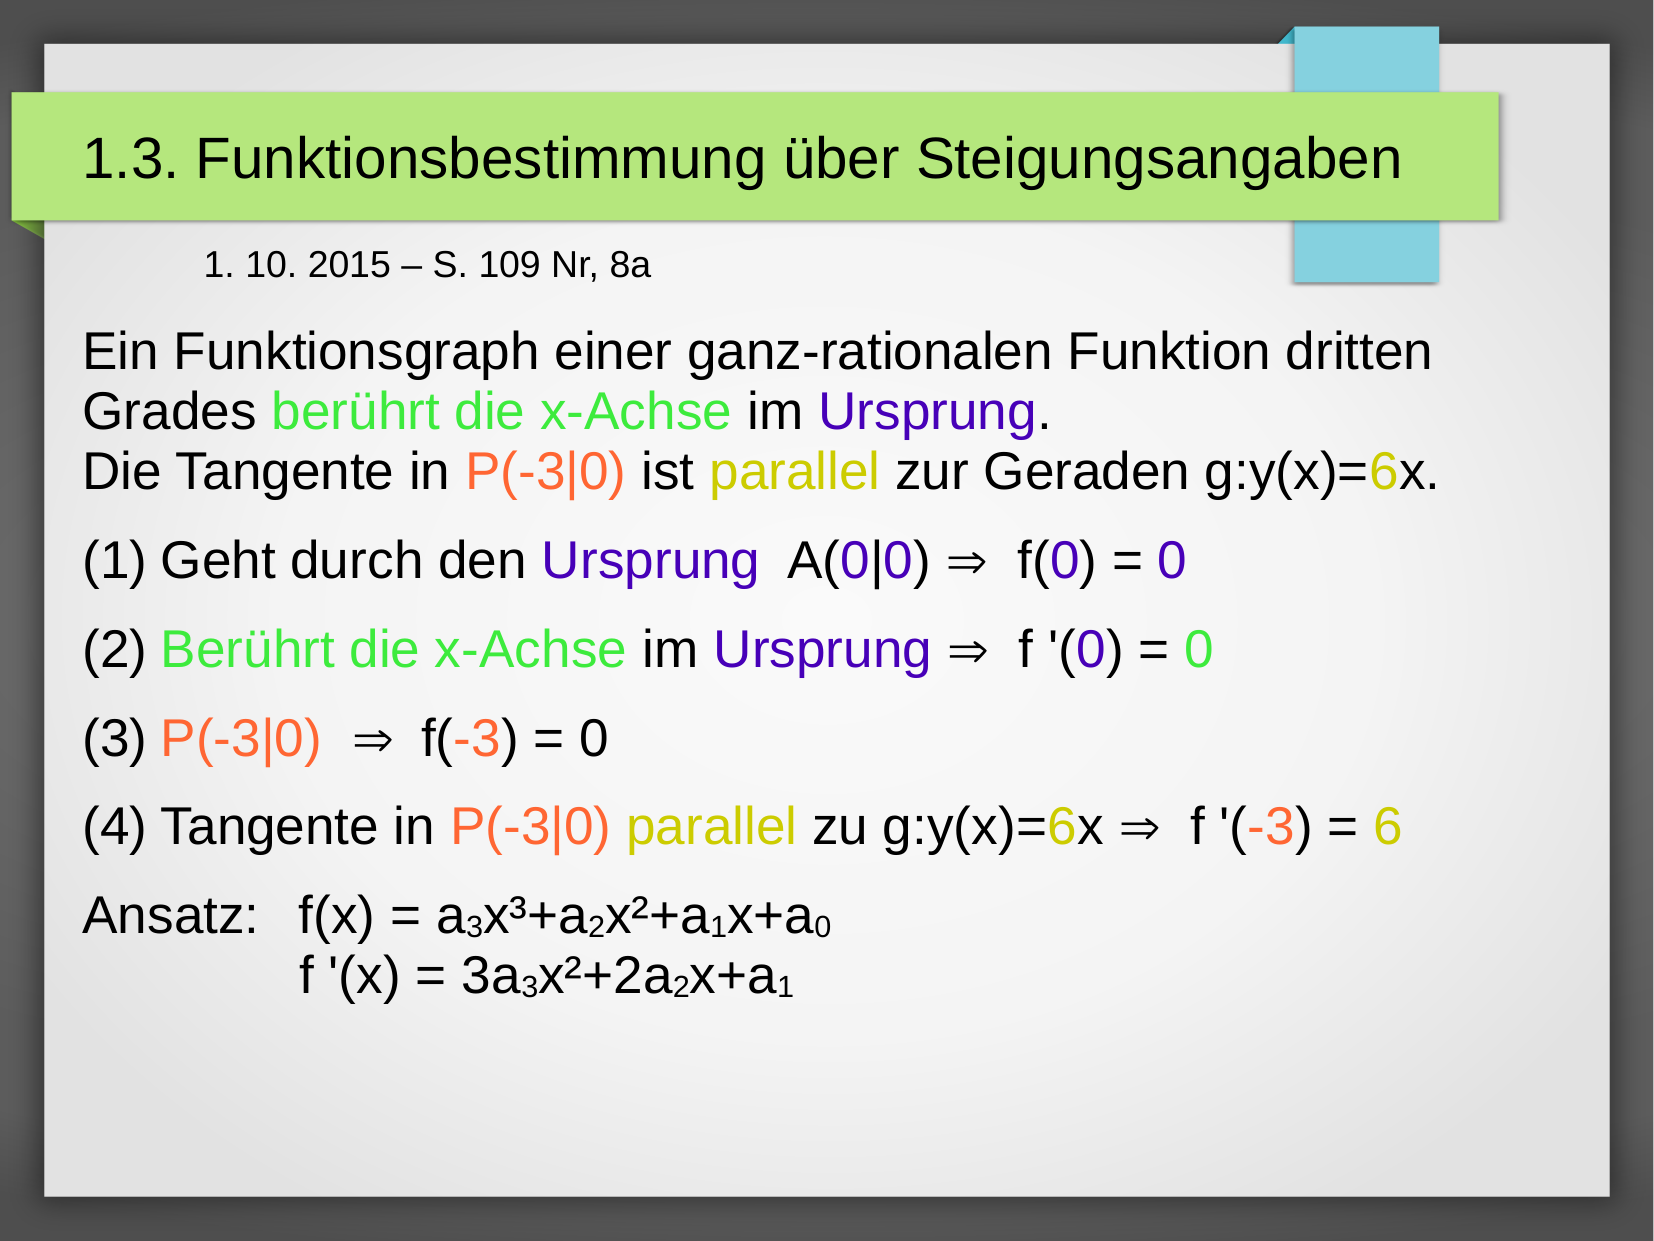

# 1.3. Funktionsbestimmung über Steigungsangaben
1. 10. 2015 – S. 109 Nr, 8a
Ein Funktionsgraph einer ganz-rationalen Funktion dritten Grades berührt die x-Achse im Ursprung.
Die Tangente in P(-3|0) ist parallel zur Geraden g:y(x)=6x.
 Geht durch den Ursprung A(0|0) ⇒ f(0) = 0
 Berührt die x-Achse im Ursprung ⇒ f '(0) = 0
 P(-3|0) ⇒ f(-3) = 0
 Tangente in P(-3|0) parallel zu g:y(x)=6x ⇒ f '(-3) = 6
Ansatz: 			f(x) = a3x³+a2x²+a1x+a0
					 f '(x) = 3a3x²+2a2x+a1